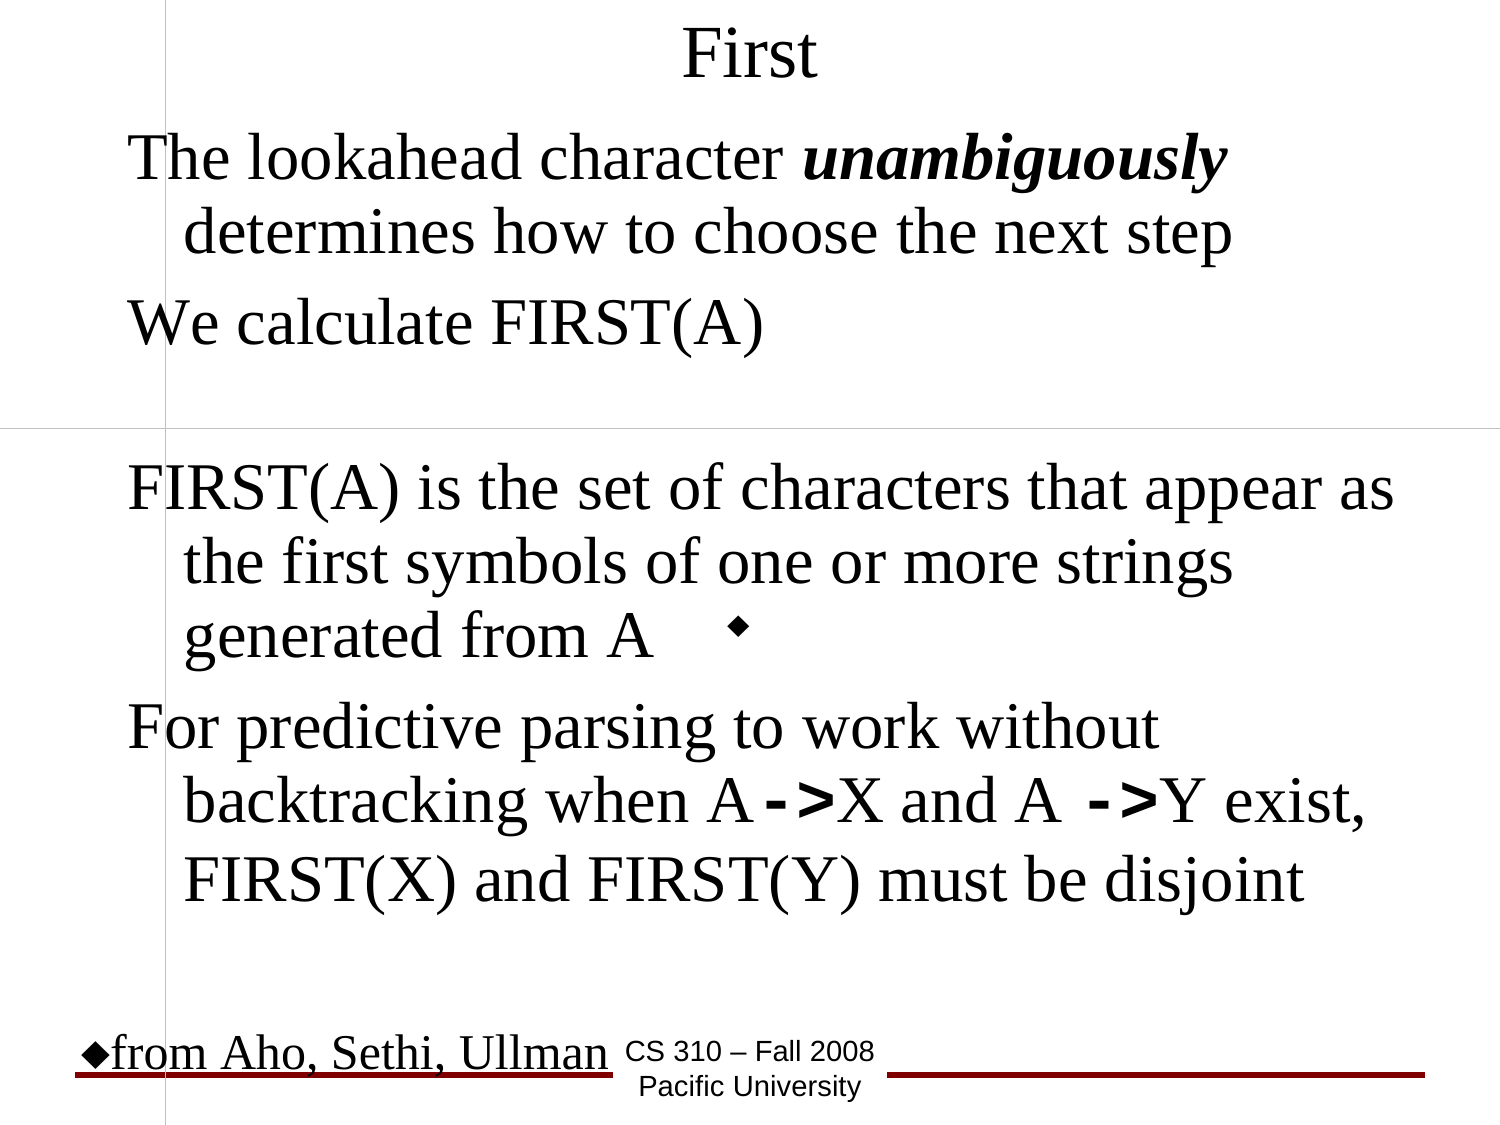

# First
The lookahead character unambiguously determines how to choose the next step
We calculate FIRST(A)
FIRST(A) is the set of characters that appear as the first symbols of one or more strings generated from A	
For predictive parsing to work without backtracking when A->X and A ->Y exist, FIRST(X) and FIRST(Y) must be disjoint
from Aho, Sethi, Ullman